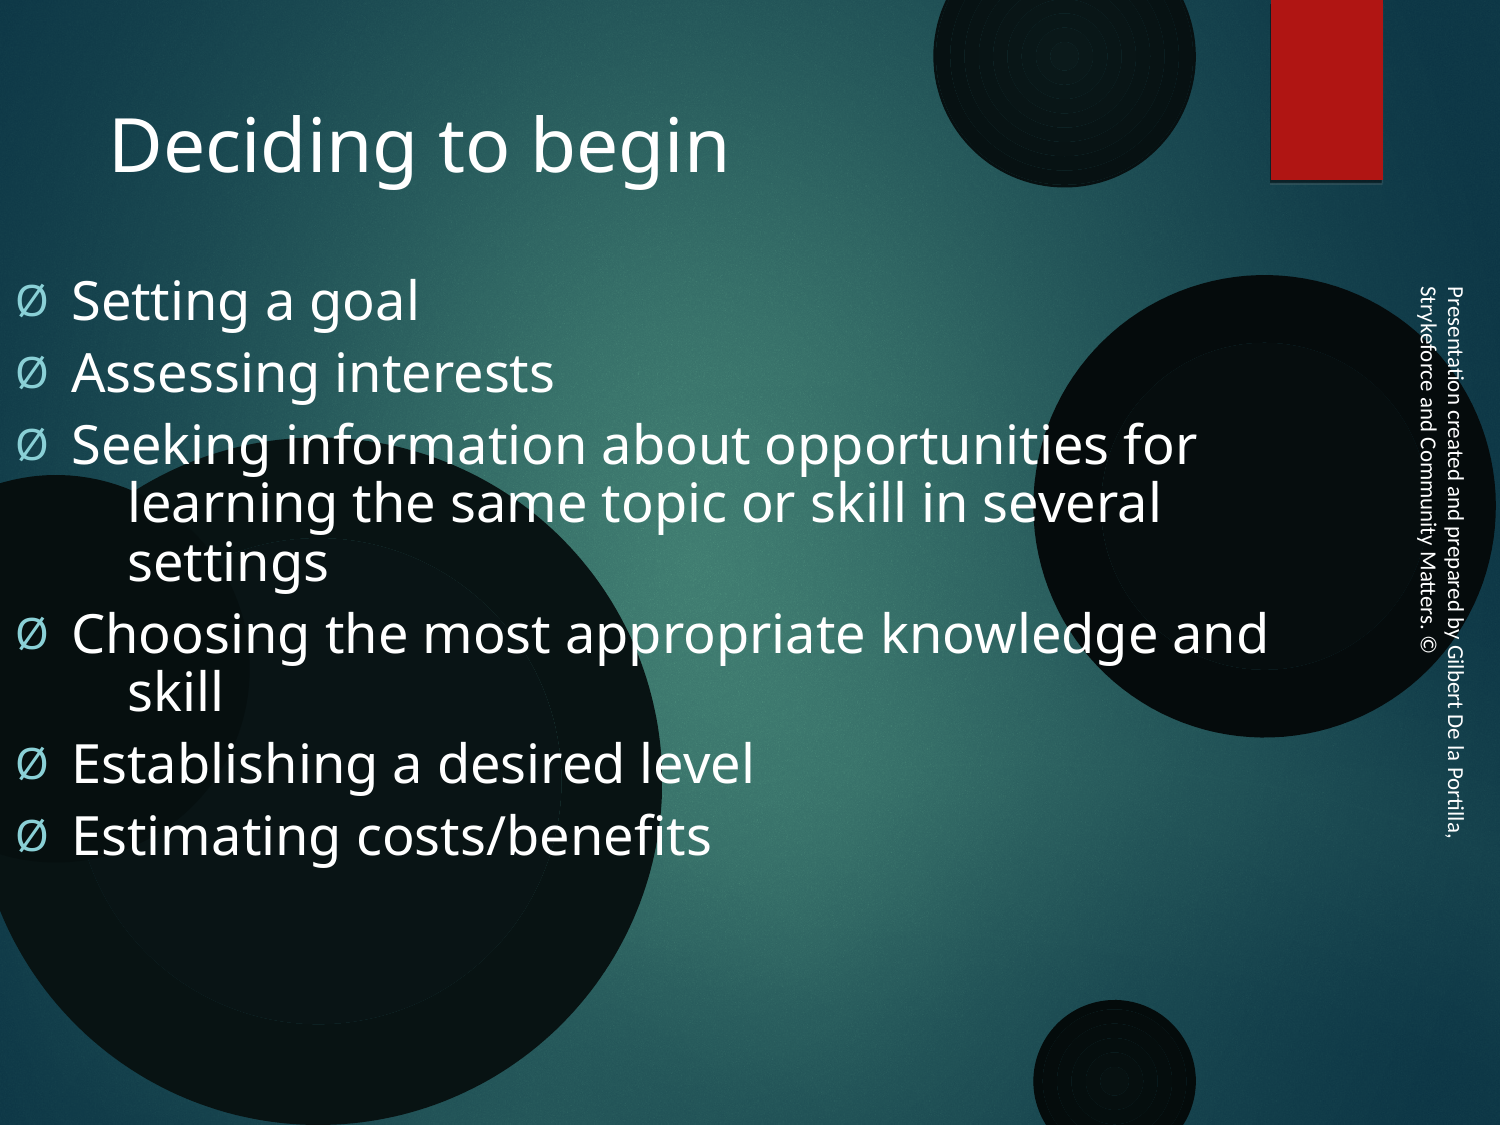

# Deciding to begin
Setting a goal
Assessing interests
Seeking information about opportunities for learning the same topic or skill in several settings
Choosing the most appropriate knowledge and skill
Establishing a desired level
Estimating costs/benefits
Presentation created and prepared by Gilbert De la Portilla, Strykeforce and Community Matters. ©